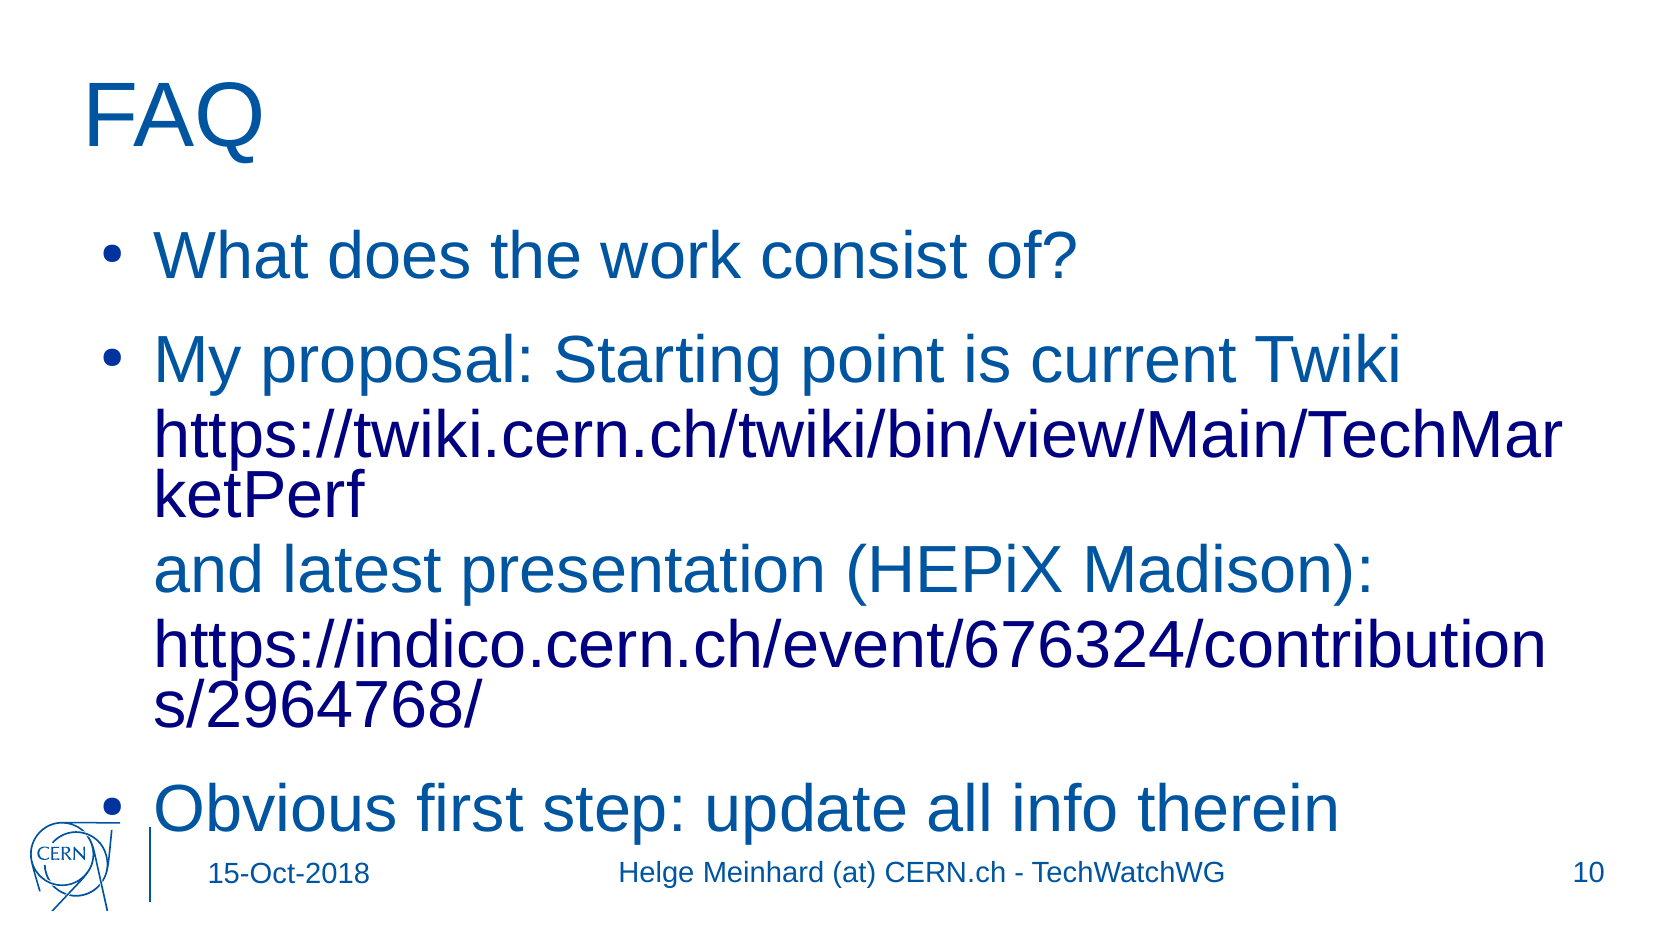

# FAQ
What does the work consist of?
My proposal: Starting point is current Twiki
https://twiki.cern.ch/twiki/bin/view/Main/TechMarketPerfand latest presentation (HEPiX Madison):
https://indico.cern.ch/event/676324/contributions/2964768/
Obvious first step: update all info therein
Helge Meinhard (at) CERN.ch - TechWatchWG
10
15-Oct-2018